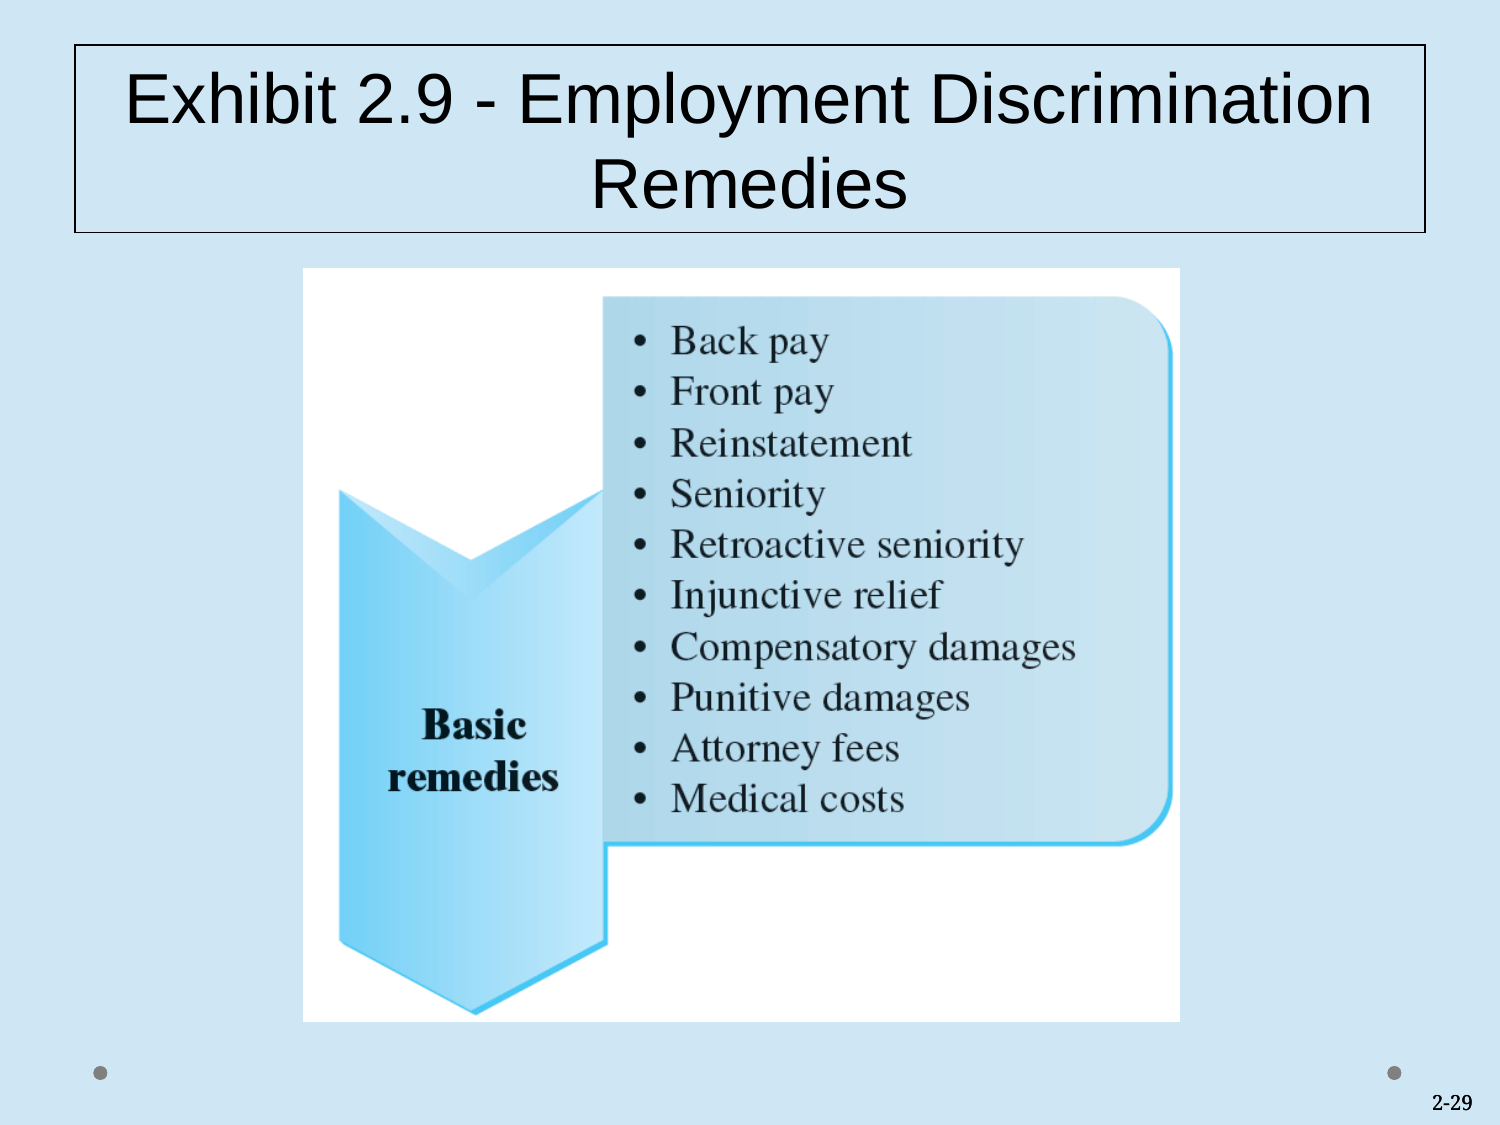

# Exhibit 2.9 - Employment Discrimination Remedies